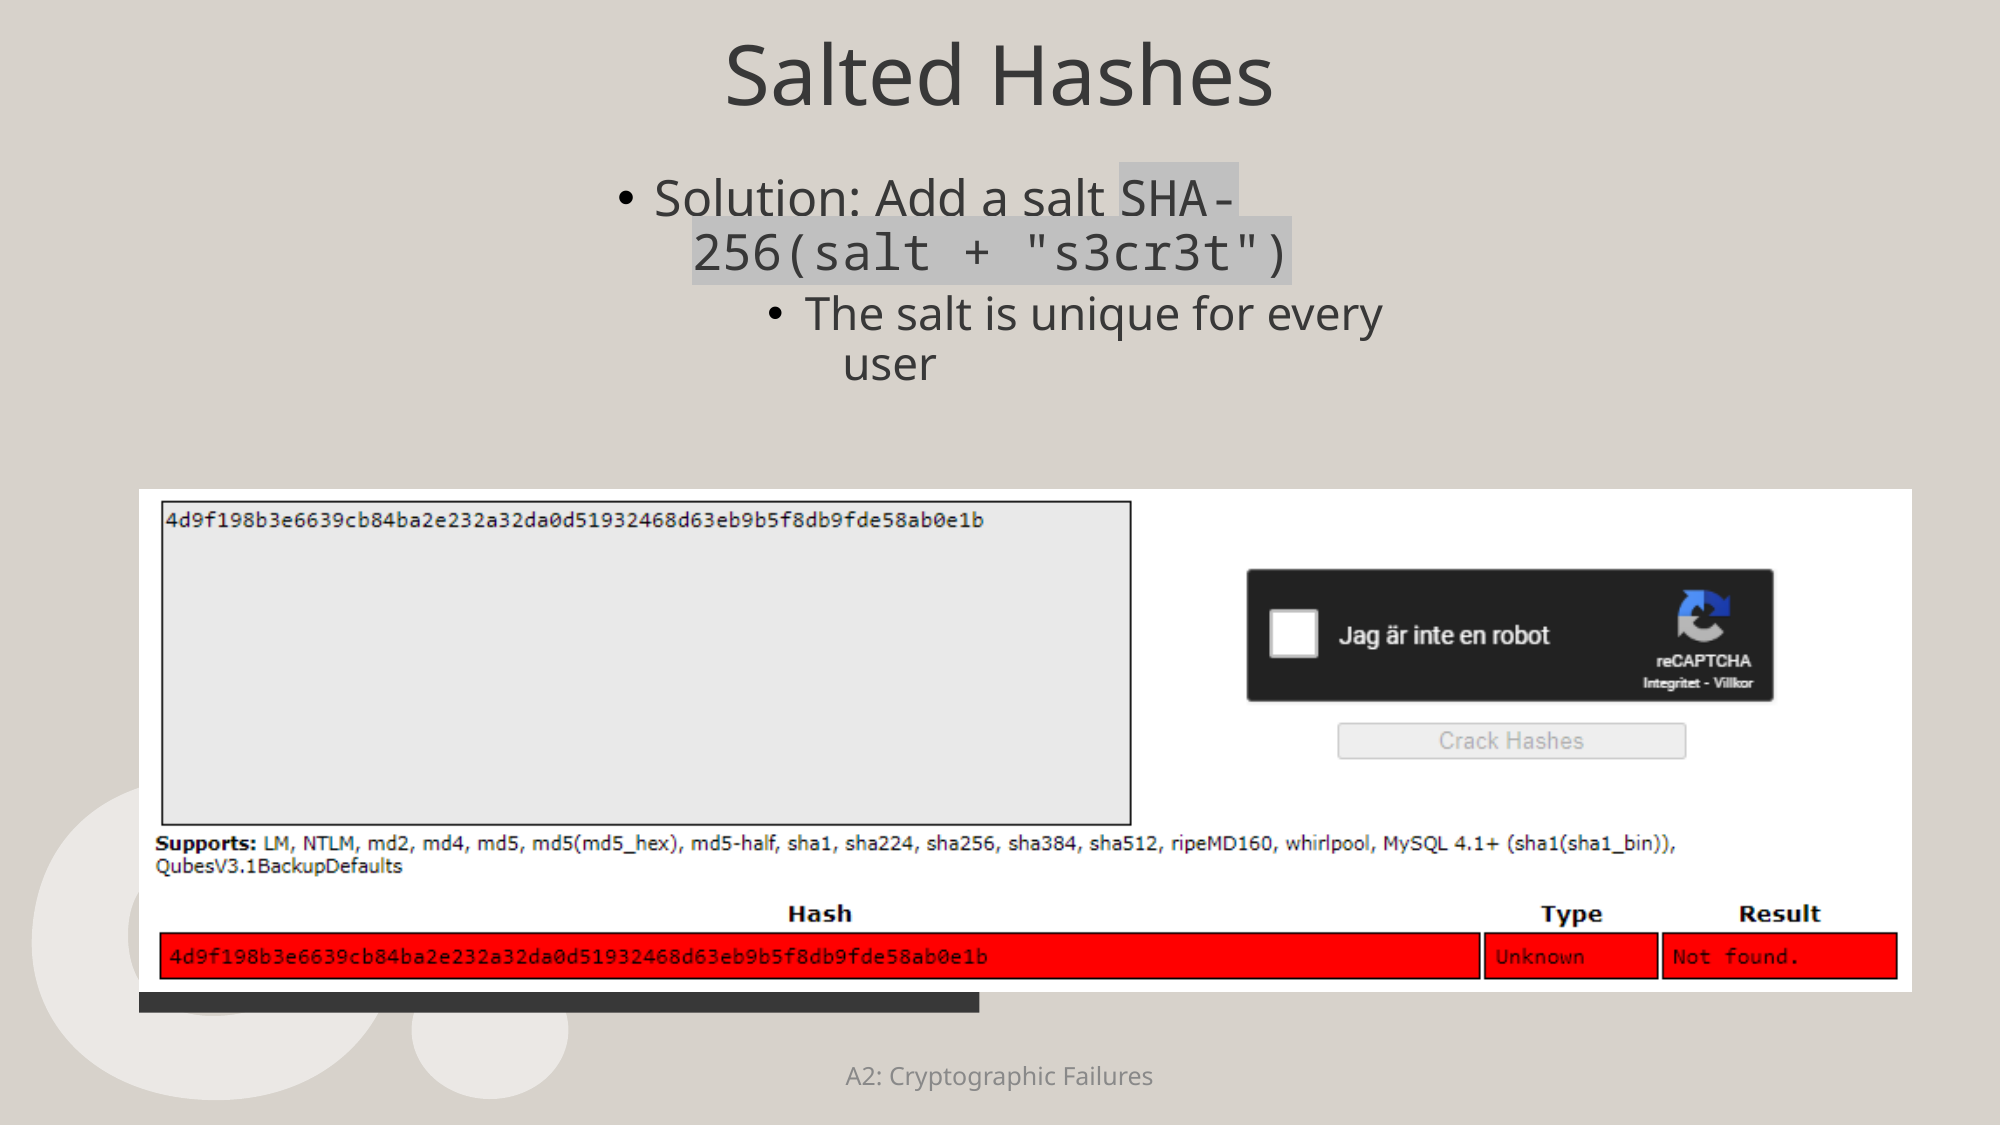

# Salted Hashes
Solution: Add a salt SHA-256(salt + "s3cr3t")
The salt is unique for every user
SHA256("8Xsalt4U-s3cr3t") = "4d9f198b3e6639cb84ba2e232a32da0d51932468d63eb9b5f8db9fde58ab0e1b"
A2: Cryptographic Failures